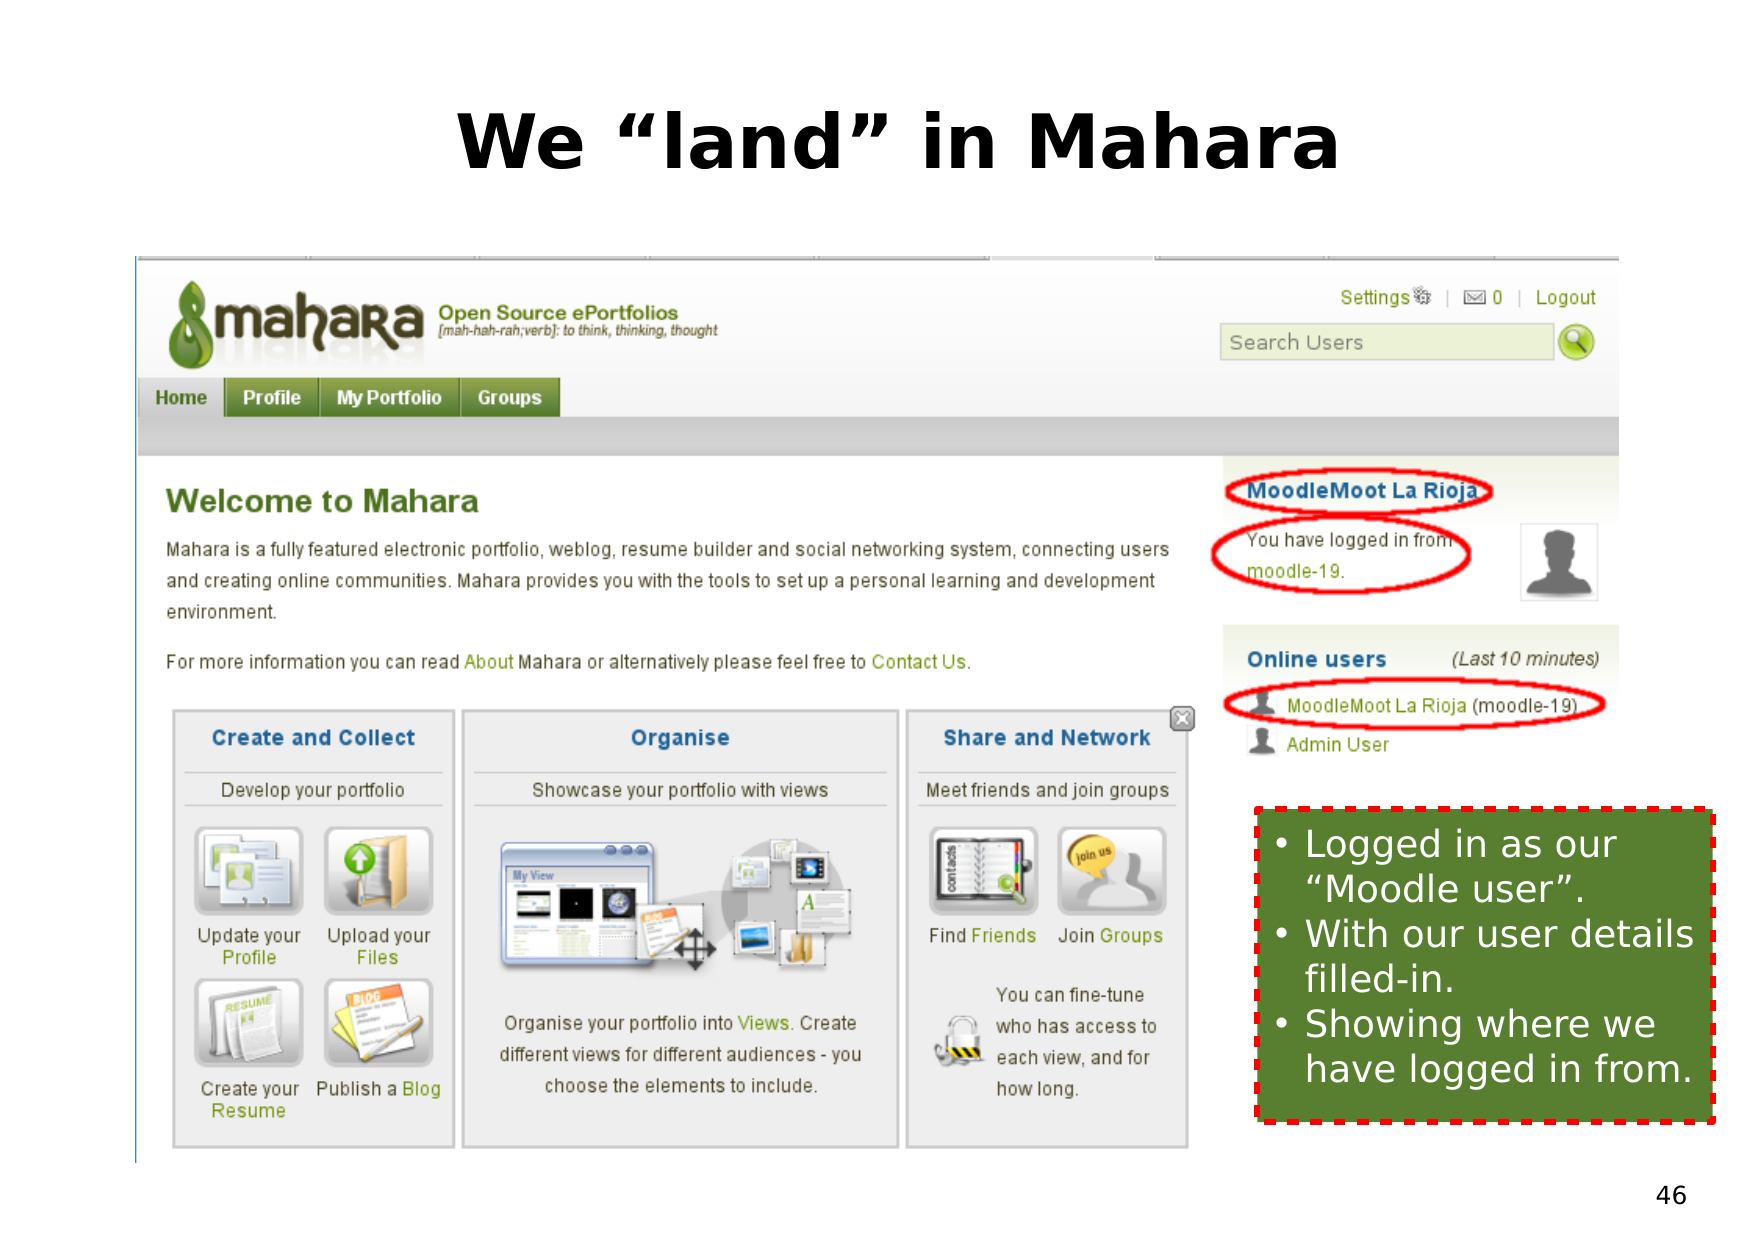

# We “land” in Mahara
Logged in as our “Moodle user”.
With our user details filled-in.
Showing where we have logged in from.
46